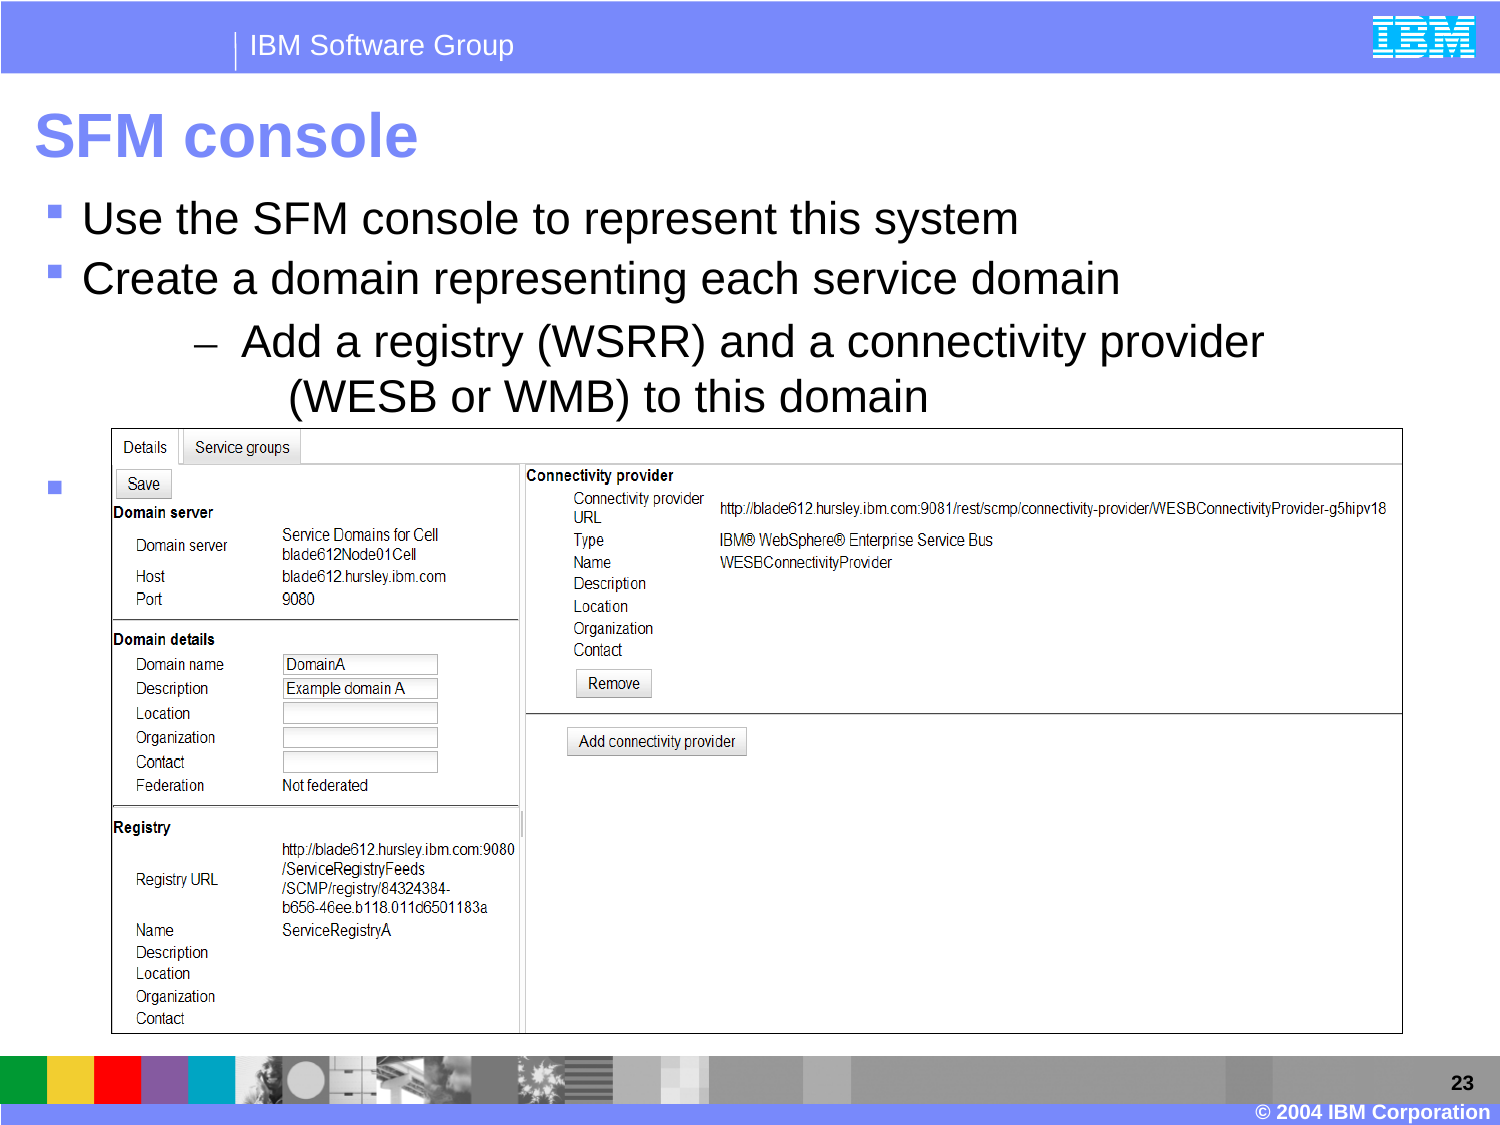

# SFM console
Use the SFM console to represent this system
Create a domain representing each service domain
Add a registry (WSRR) and a connectivity provider (WESB or WMB) to this domain
23